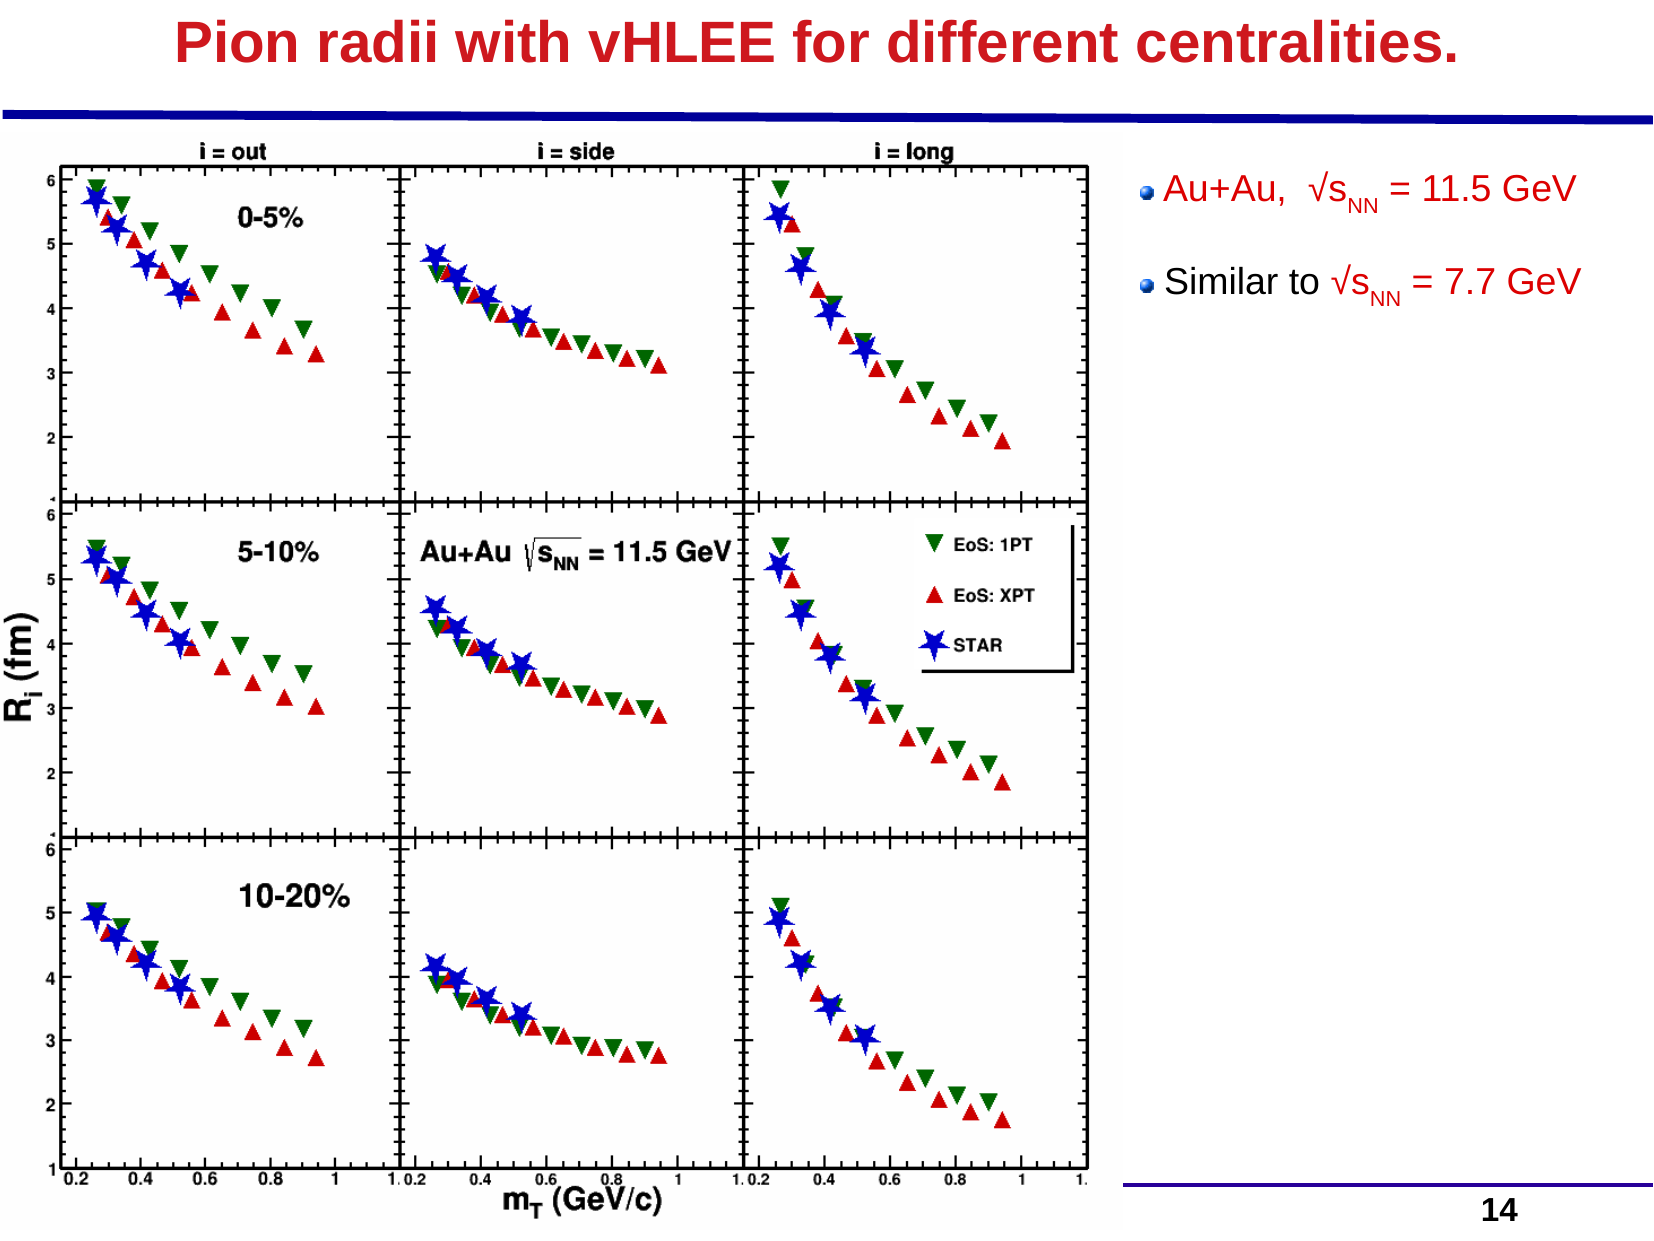

Pion radii with vHLEE for different centralities.
 Au+Au, √sNN = 11.5 GeV
 Similar to √sNN = 7.7 GeV
 L.Mal